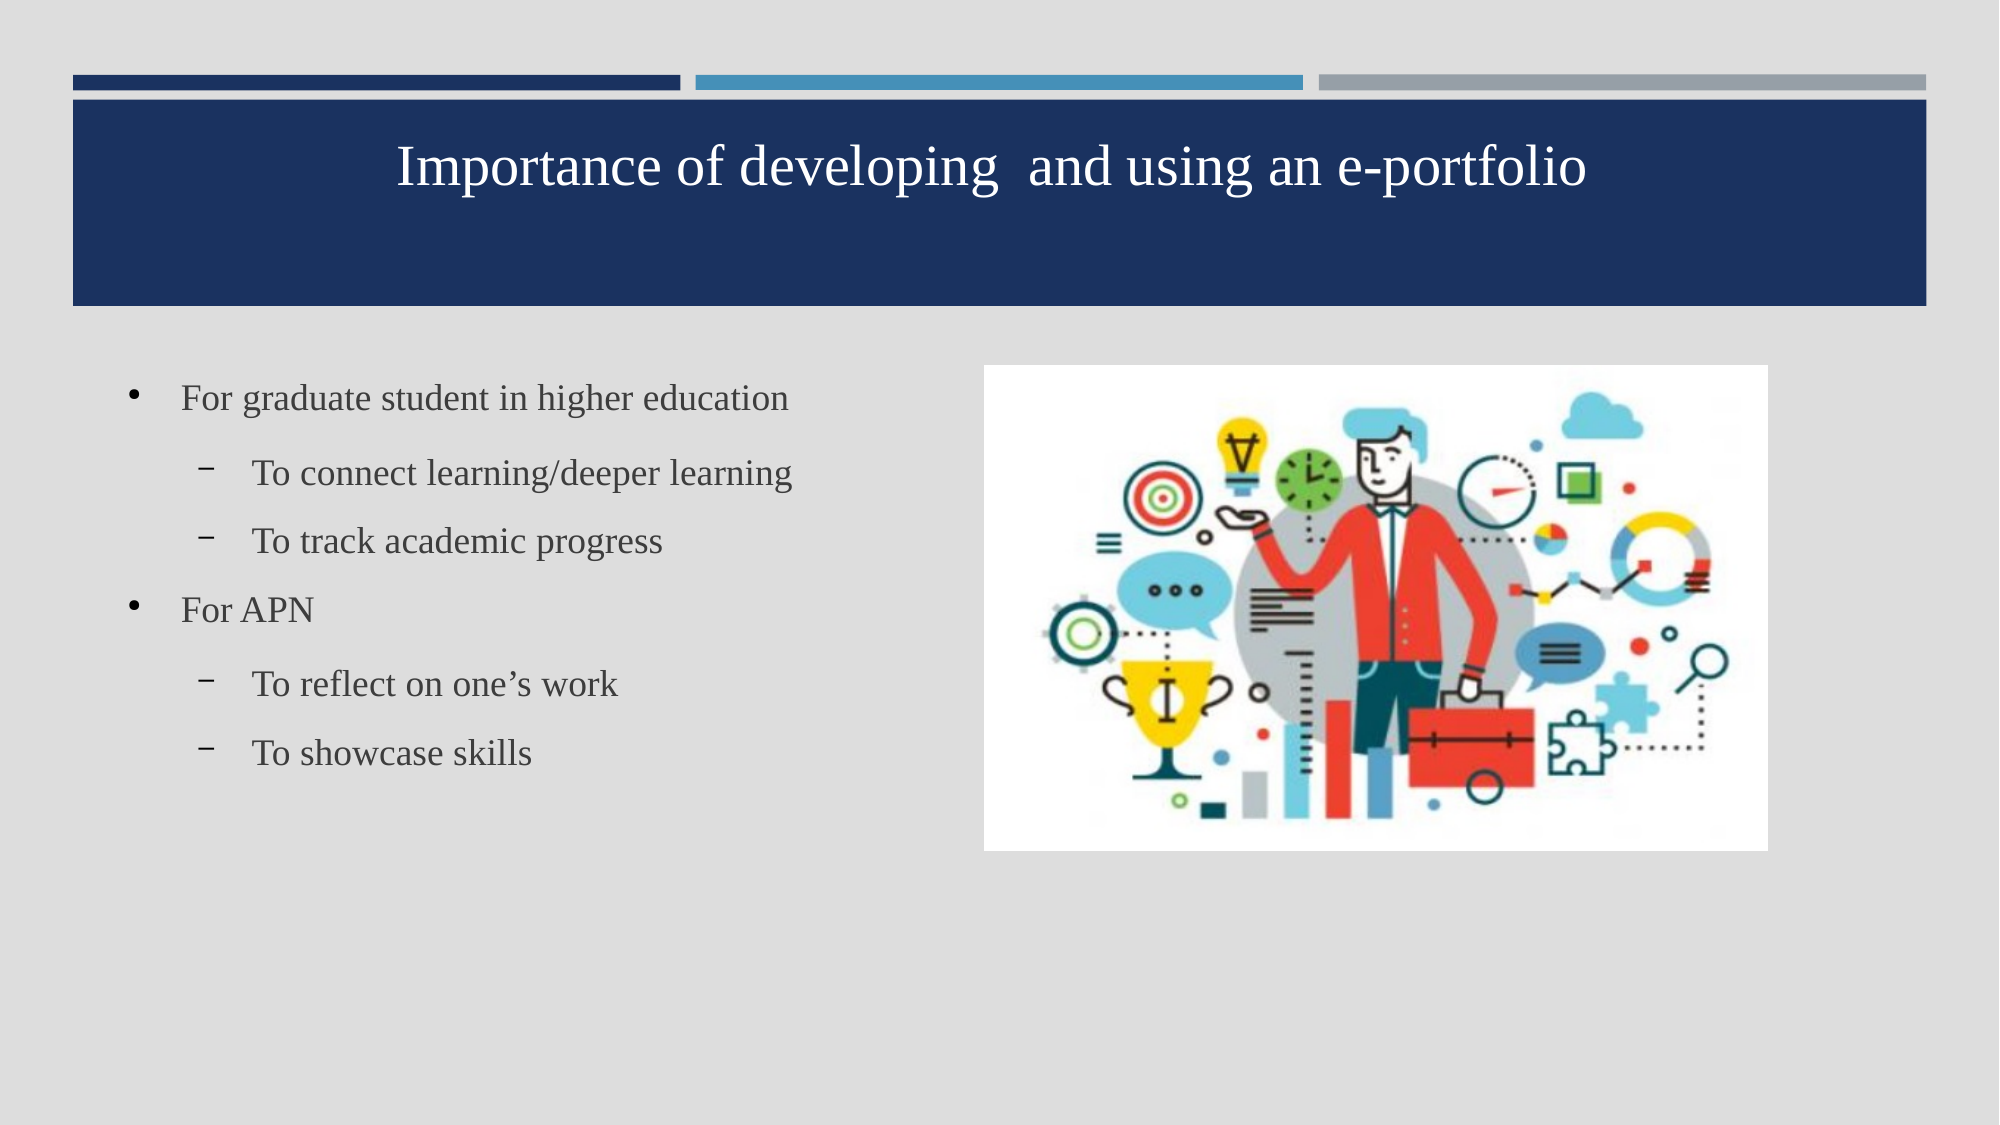

# Importance of developing and using an e-portfolio
For graduate student in higher education
To connect learning/deeper learning
To track academic progress
For APN
To reflect on one’s work
To showcase skills